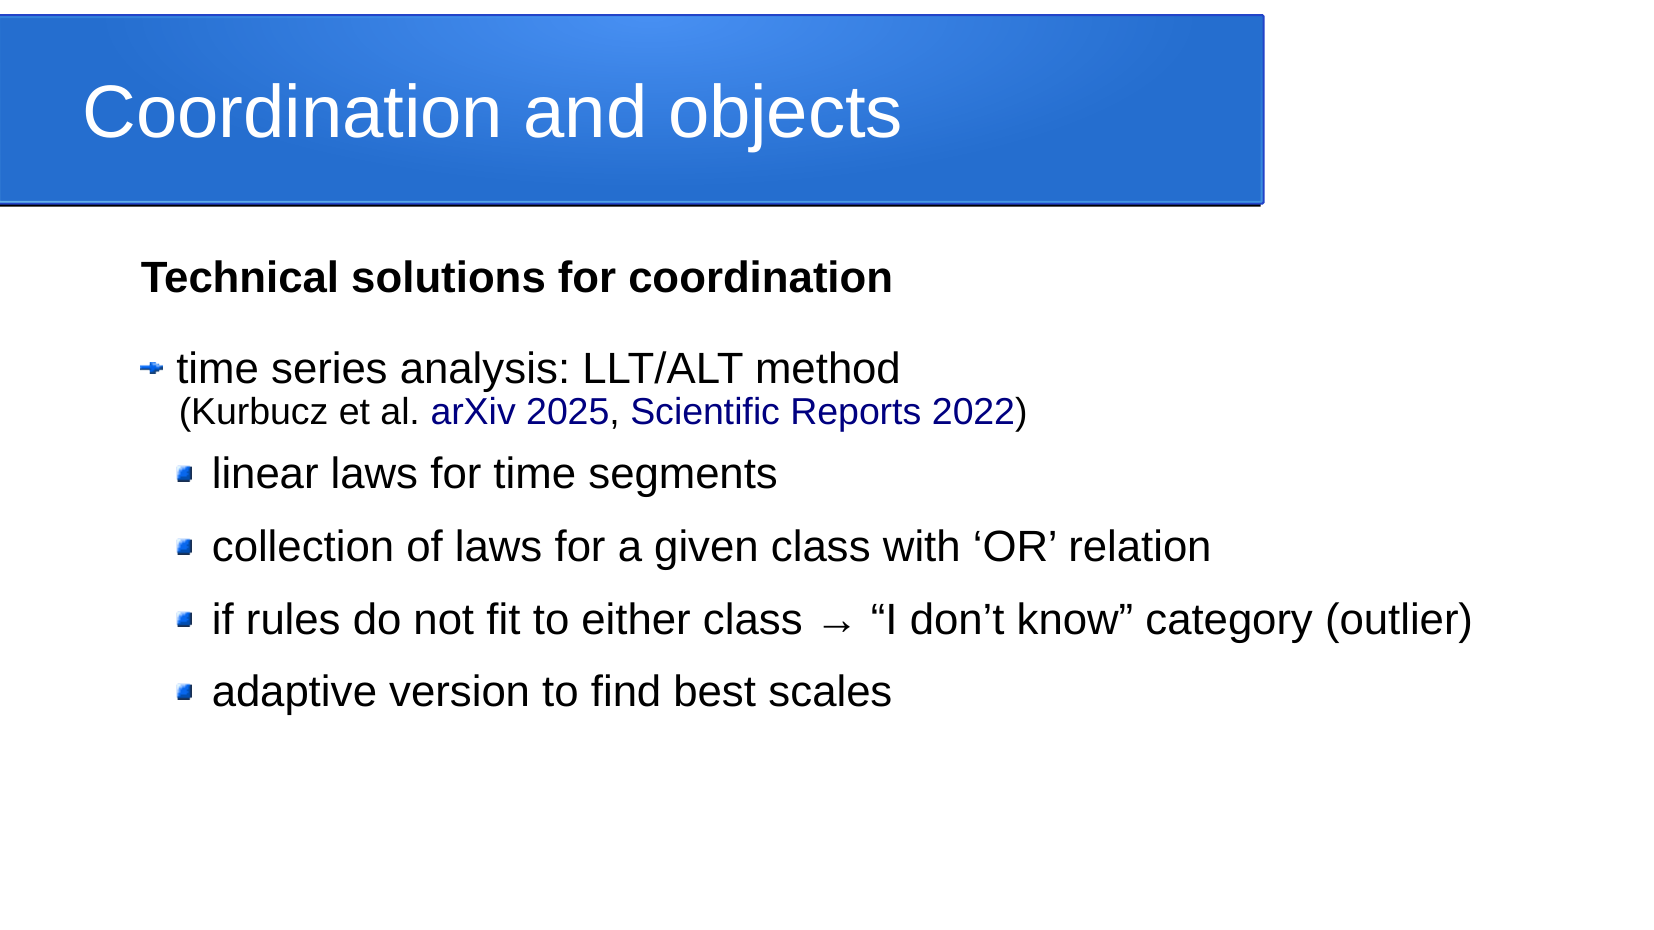

# Coordination and objects
Technical solutions for coordination
time series analysis: LLT/ALT method
linear laws for time segments
collection of laws for a given class with ‘OR’ relation
if rules do not fit to either class → “I don’t know” category (outlier)
adaptive version to find best scales
(Kurbucz et al. arXiv 2025, Scientific Reports 2022)